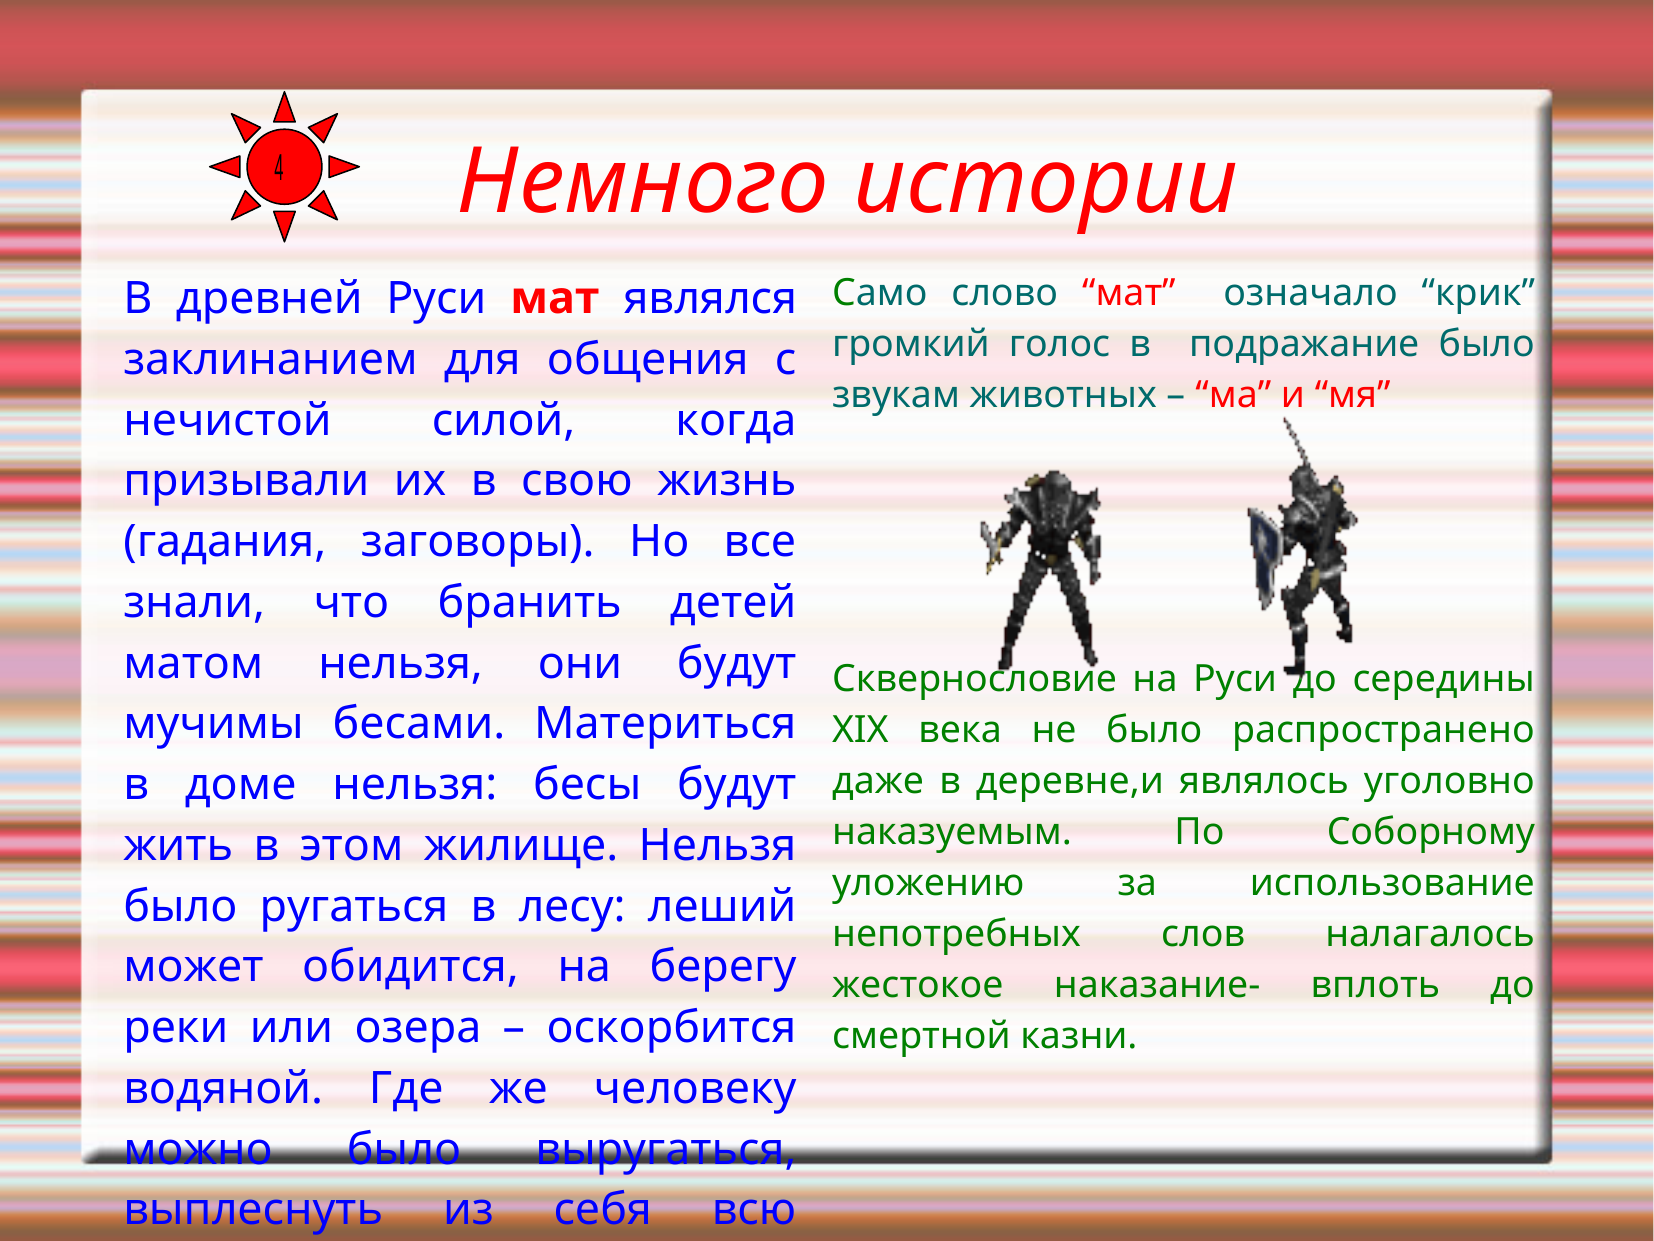

# Немного истории
В древней Руси мат являлся заклинанием для общения с нечистой силой, когда призывали их в свою жизнь (гадания, заговоры). Но все знали, что бранить детей матом нельзя, они будут мучимы бесами. Материться в доме нельзя: бесы будут жить в этом жилище. Нельзя было ругаться в лесу: леший может обидится, на берегу реки или озера – оскорбится водяной. Где же человеку можно было выругаться, выплеснуть из себя всю злость? Оставалось одно место – поле. Отсюда и выражение “поле брани”.
Само слово “мат” означало “крик” громкий голос в подражание было звукам животных – “ма” и “мя”
Сквернословие на Руси до середины XIX века не было распространено даже в деревне,и являлось уголовно наказуемым. По Соборному уложению за использование непотребных слов налагалось жестокое наказание- вплоть до смертной казни.